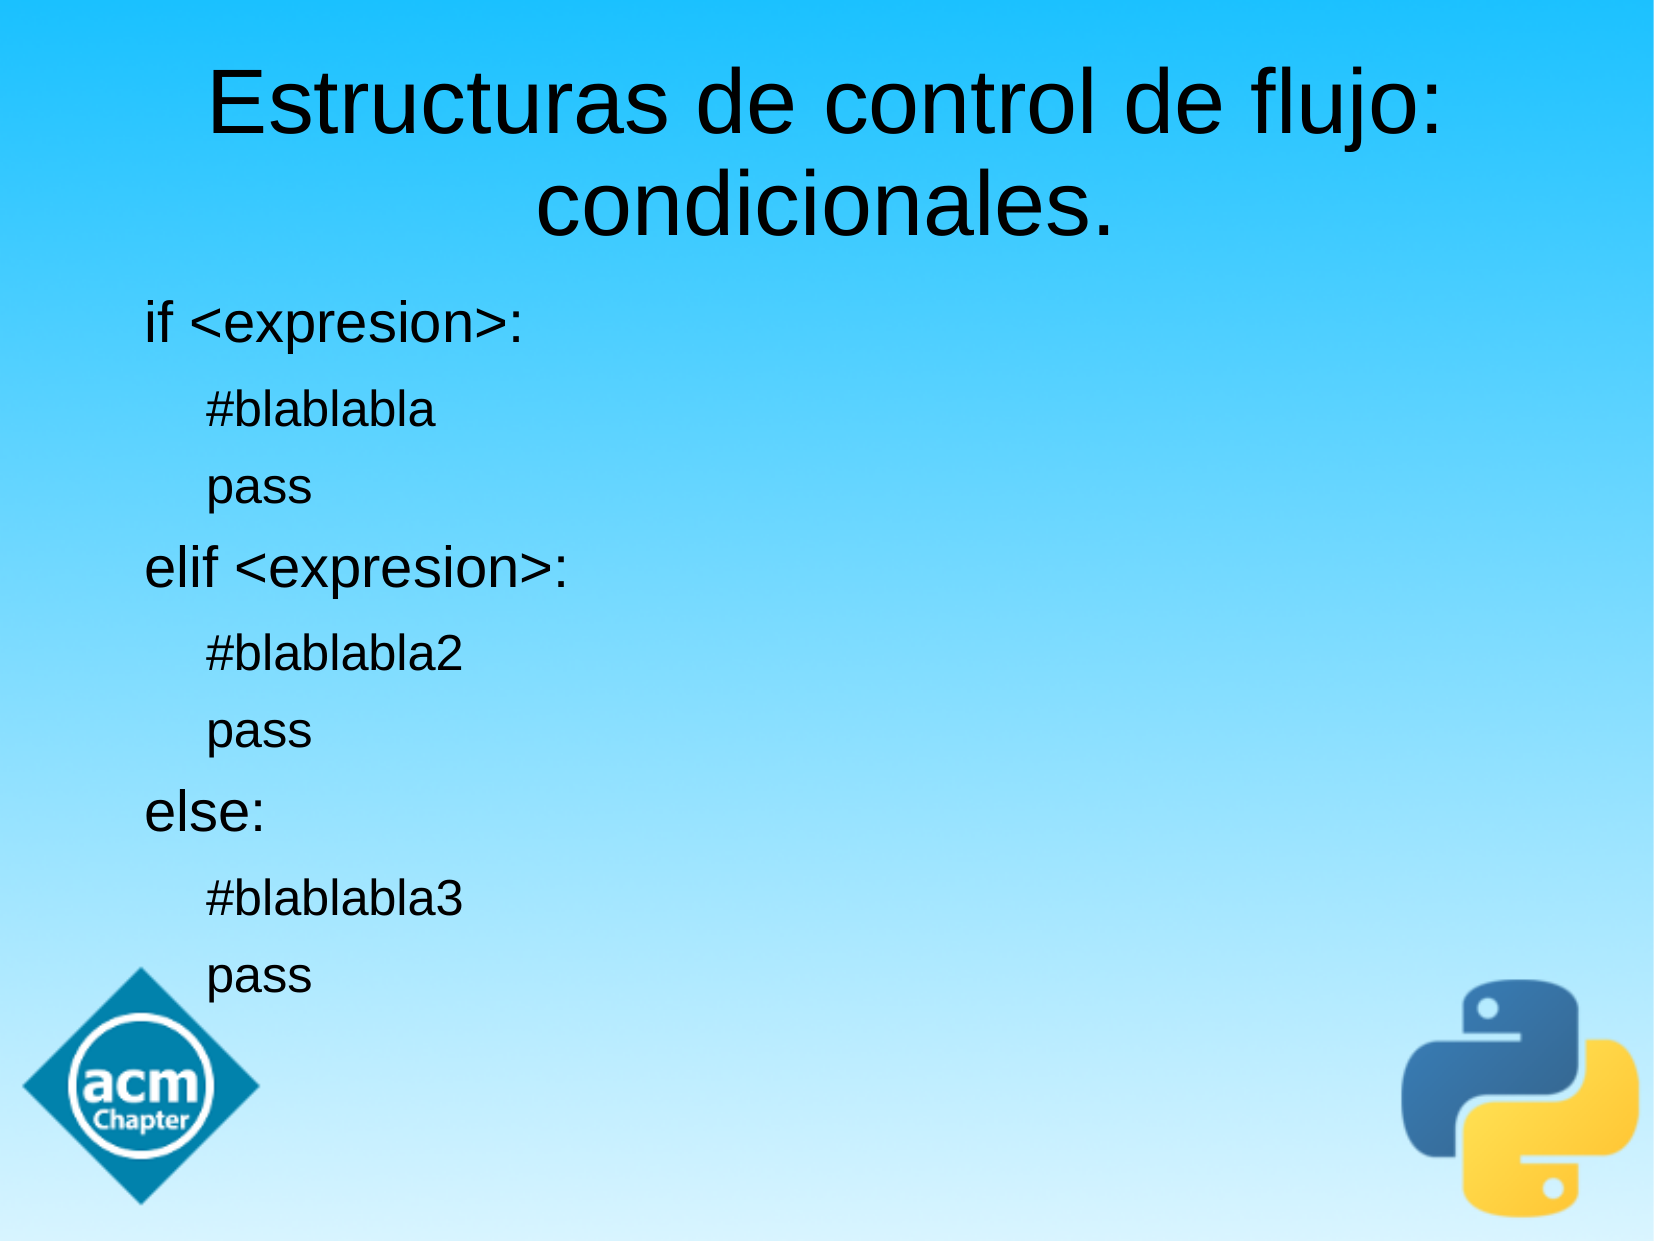

# Estructuras de control de flujo: condicionales.
if <expresion>:
#blablabla
pass
elif <expresion>:
#blablabla2
pass
else:
#blablabla3
pass